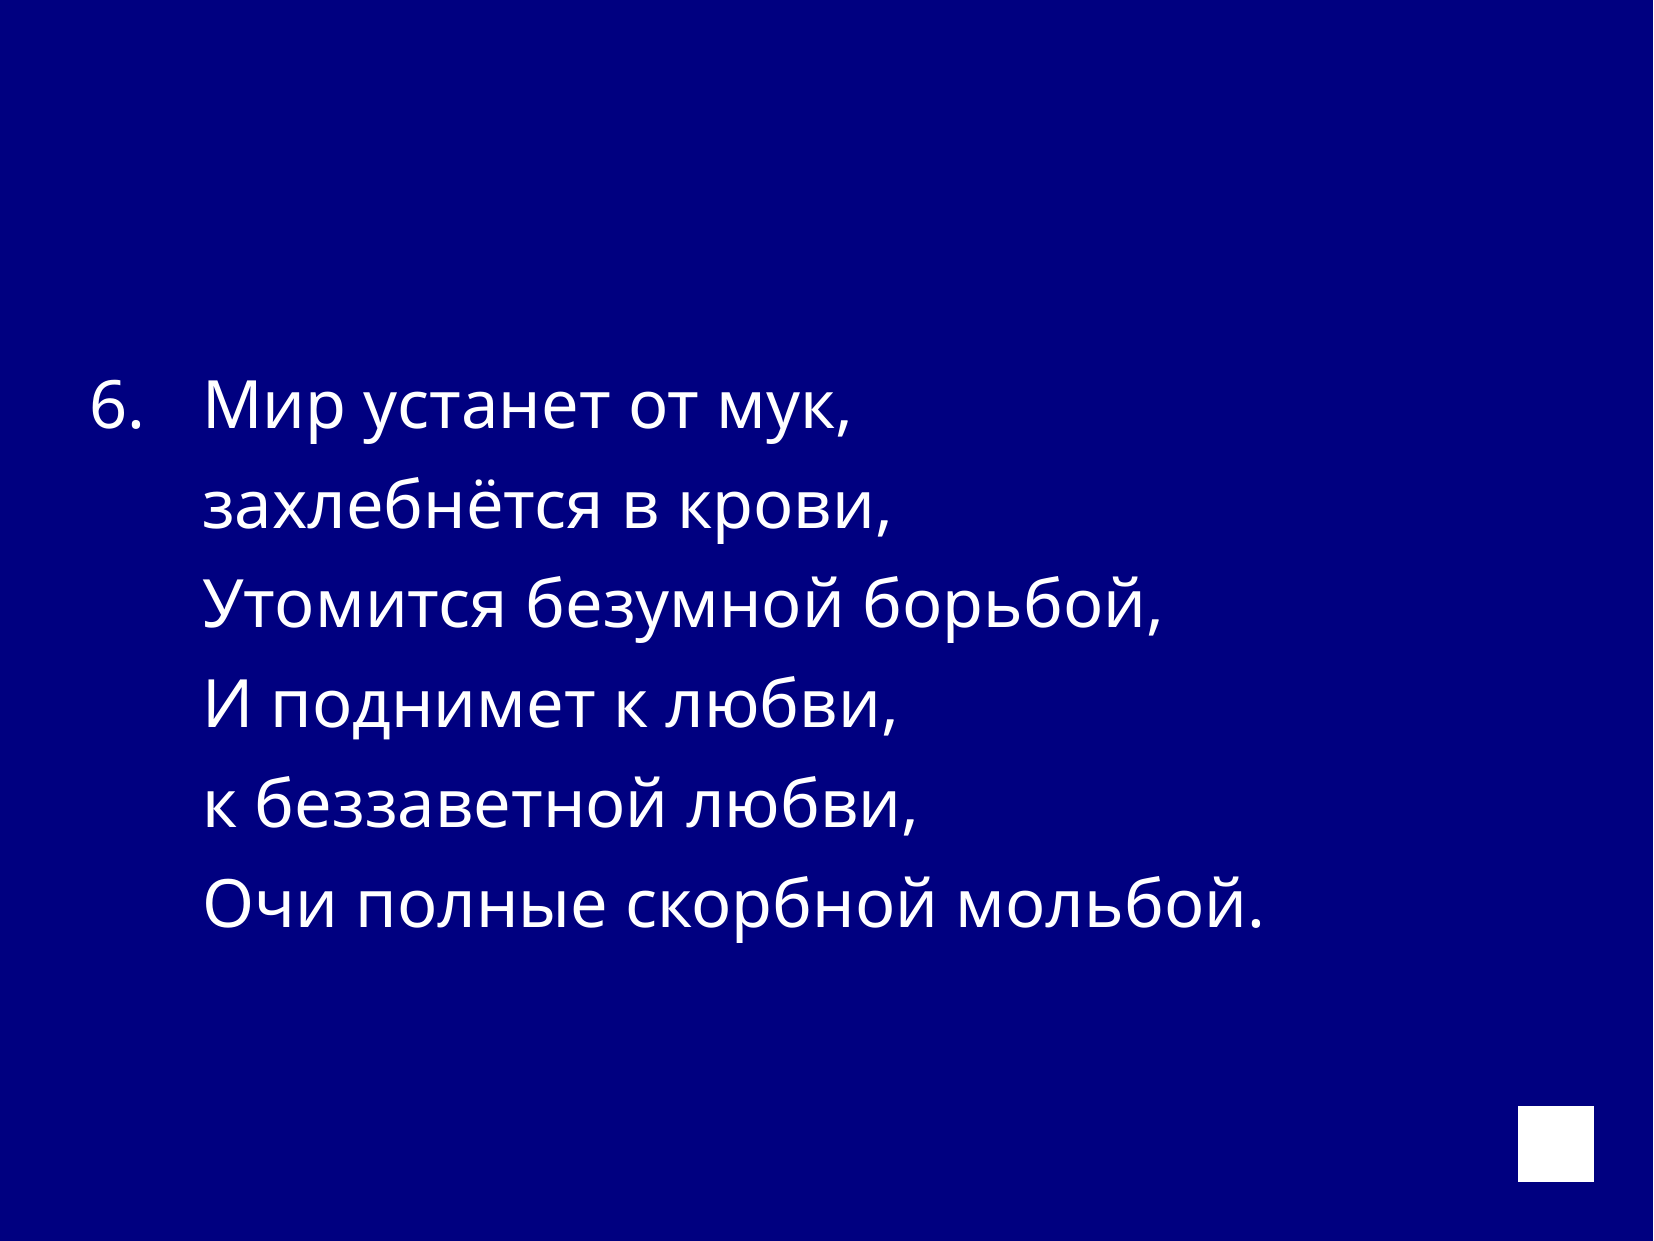

6.	Мир устанет от мук,
	захлебнётся в крови,
	Утомится безумной борьбой,
	И поднимет к любви,
	к беззаветной любви,
	Очи полные скорбной мольбой.